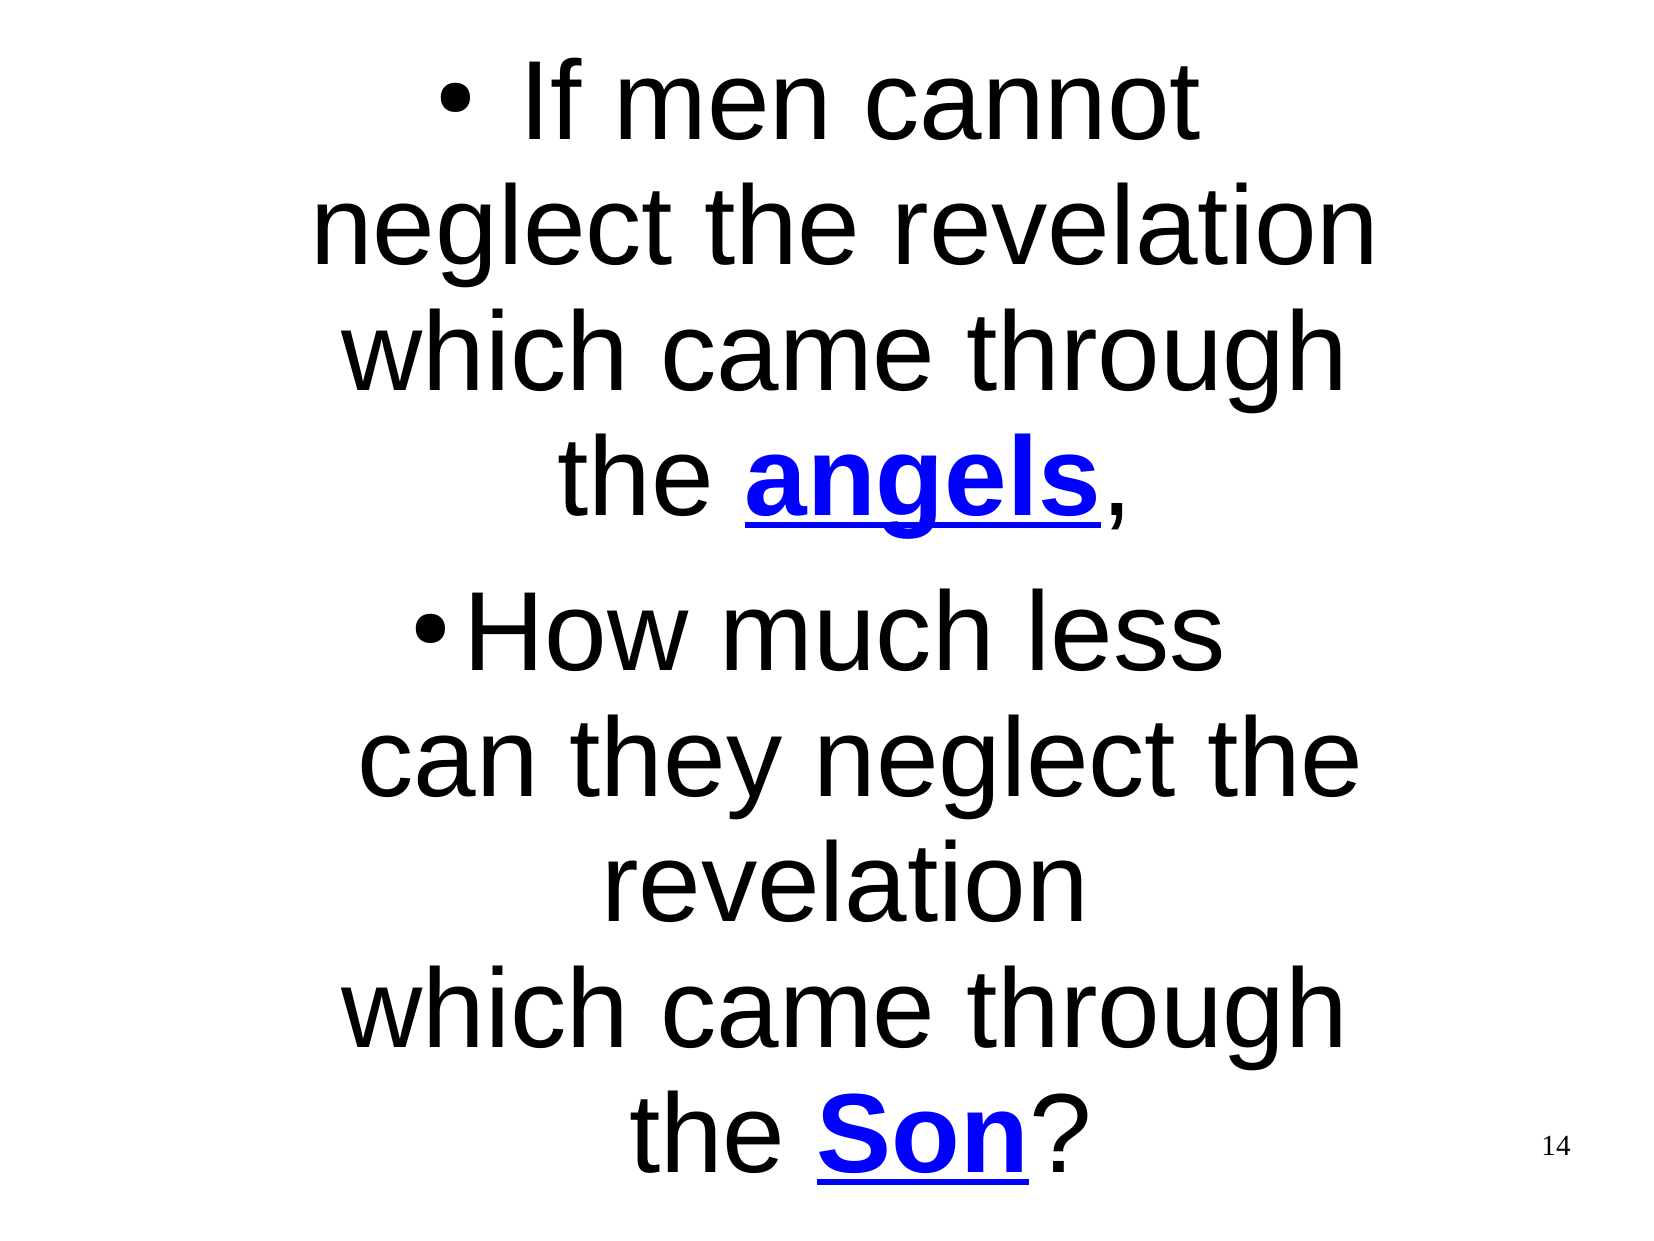

# If men cannot neglect the revelation which came through the angels,
How much less
can they neglect the revelation
which came through
the Son?
14